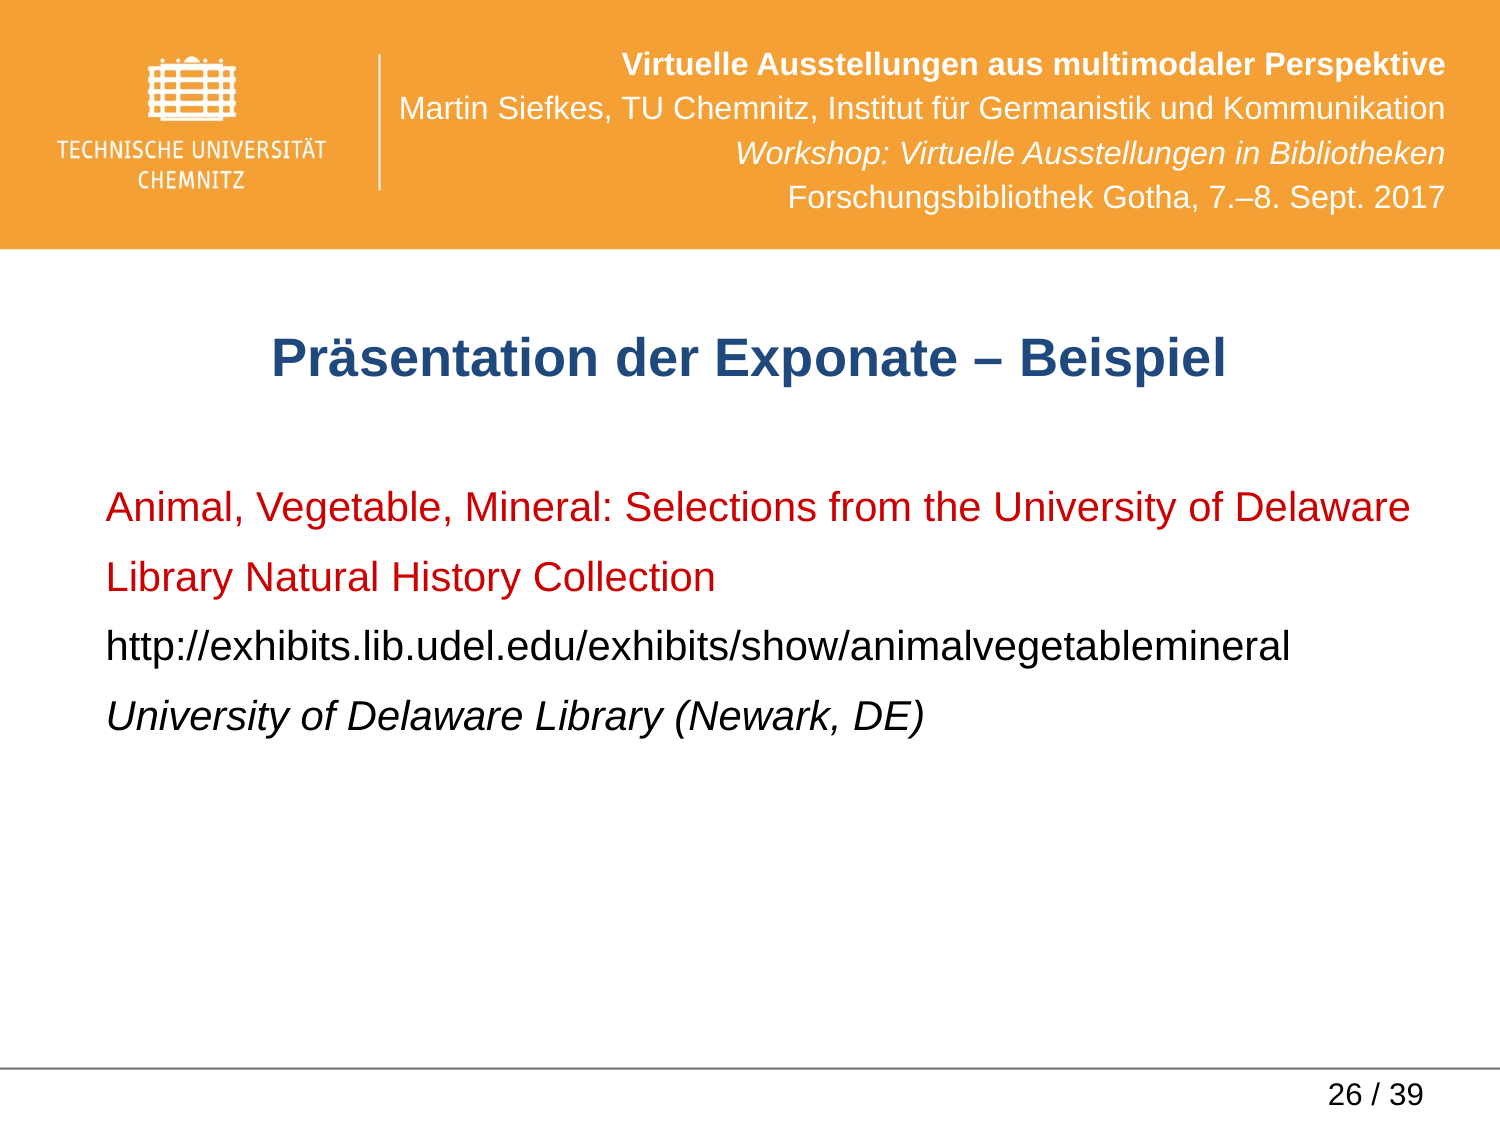

#
Präsentation der Exponate – Beispiel
Animal, Vegetable, Mineral: Selections from the University of Delaware Library Natural History Collection
http://exhibits.lib.udel.edu/exhibits/show/animalvegetablemineral
University of Delaware Library (Newark, DE)